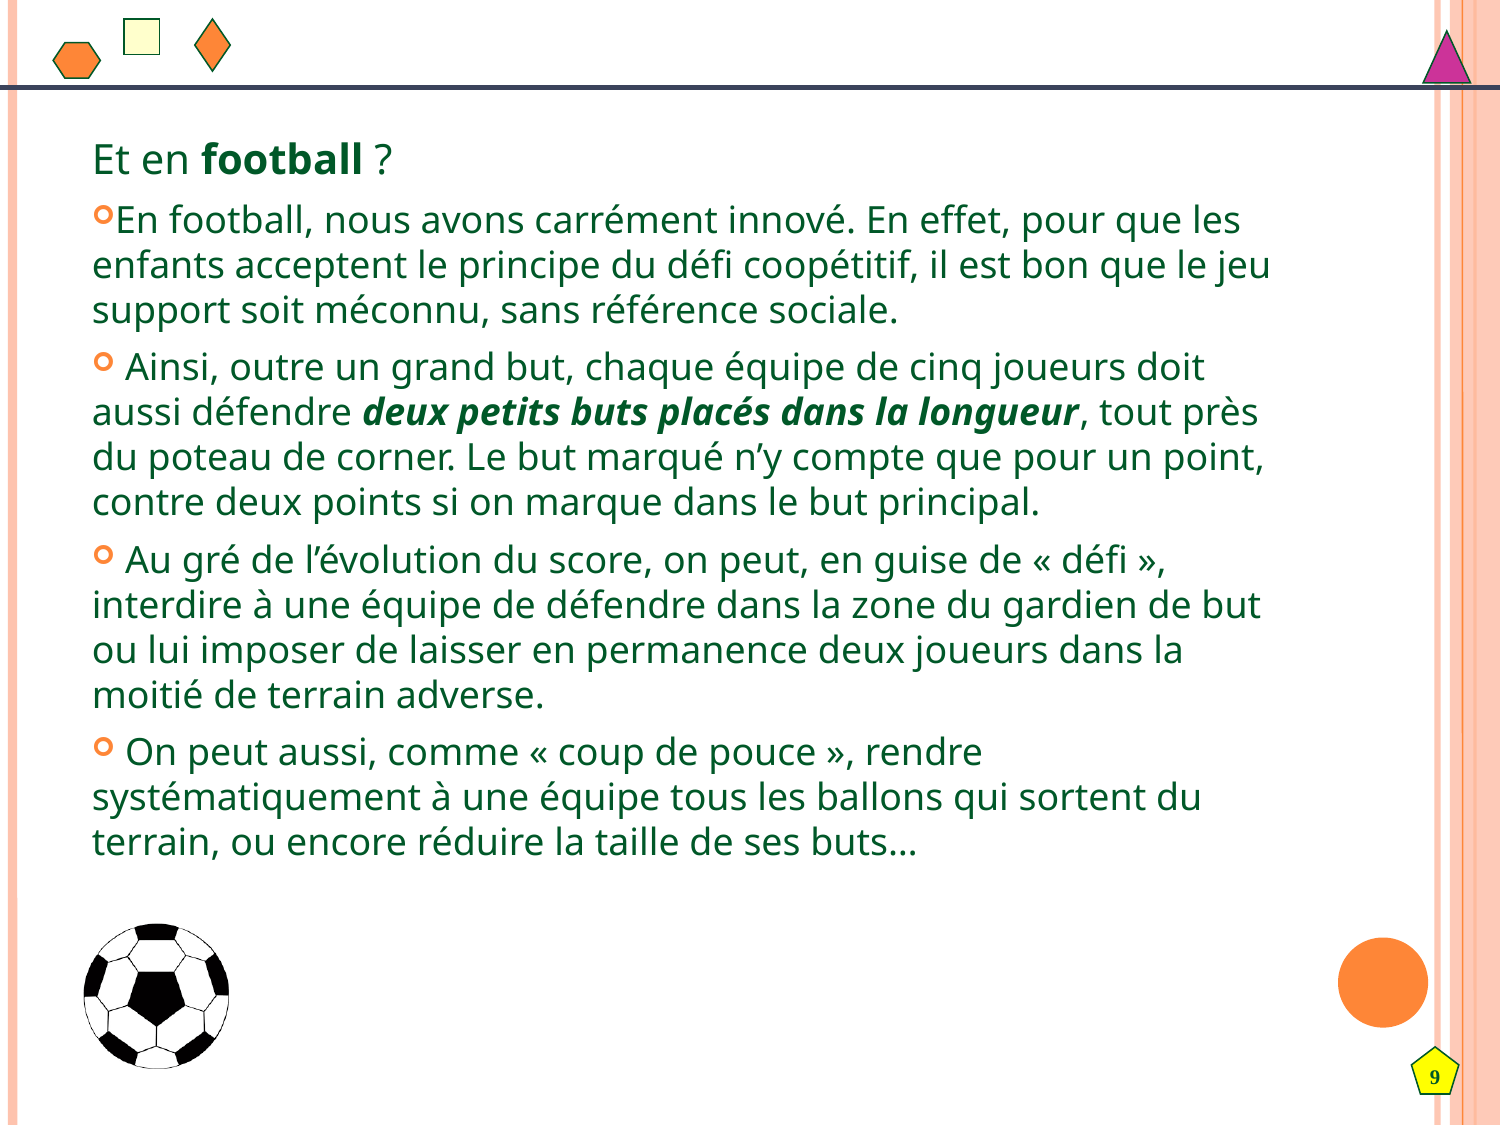

# Et en football ?
En football, nous avons carrément innové. En effet, pour que les enfants acceptent le principe du défi coopétitif, il est bon que le jeu support soit méconnu, sans référence sociale.
 Ainsi, outre un grand but, chaque équipe de cinq joueurs doit aussi défendre deux petits buts placés dans la longueur, tout près du poteau de corner. Le but marqué n’y compte que pour un point, contre deux points si on marque dans le but principal.
 Au gré de l’évolution du score, on peut, en guise de « défi », interdire à une équipe de défendre dans la zone du gardien de but ou lui imposer de laisser en permanence deux joueurs dans la moitié de terrain adverse.
 On peut aussi, comme « coup de pouce », rendre systématiquement à une équipe tous les ballons qui sortent du terrain, ou encore réduire la taille de ses buts…